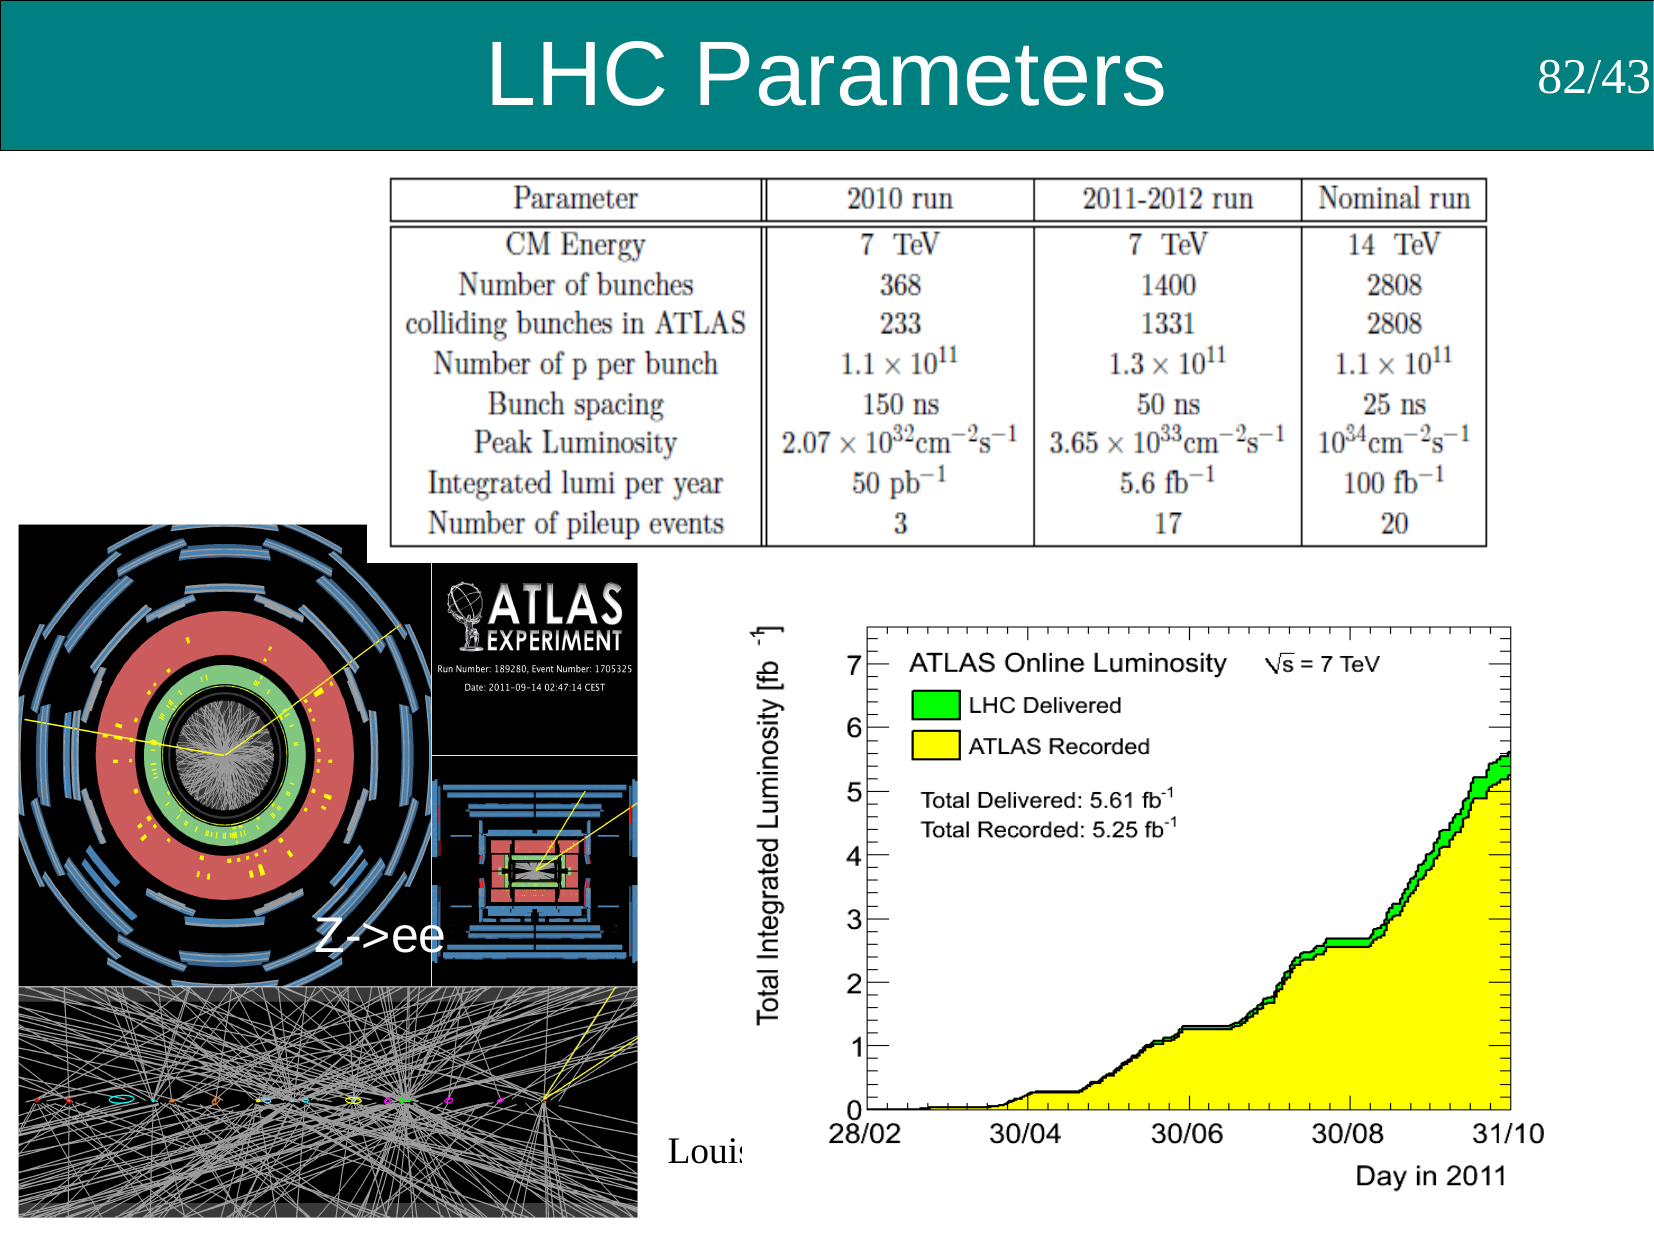

# LHC Parameters
82
Z->ee
11/21/11
Louis Helary - LAPP